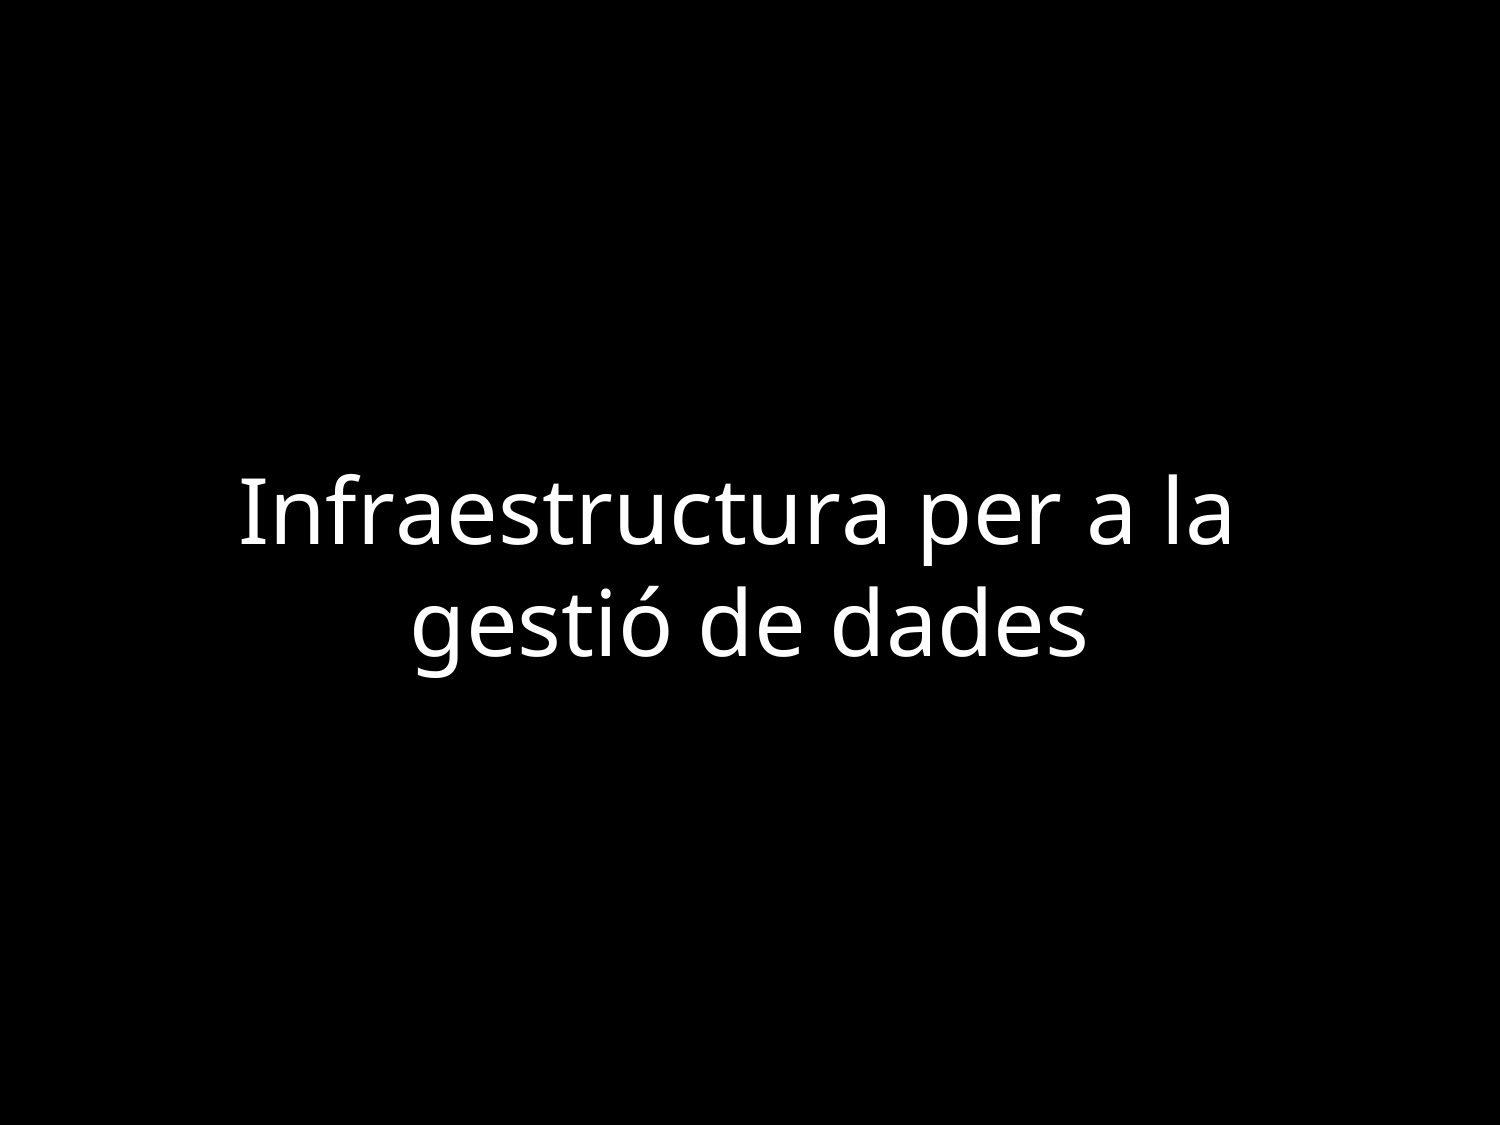

# Infraestructura per a la
gestió de dades